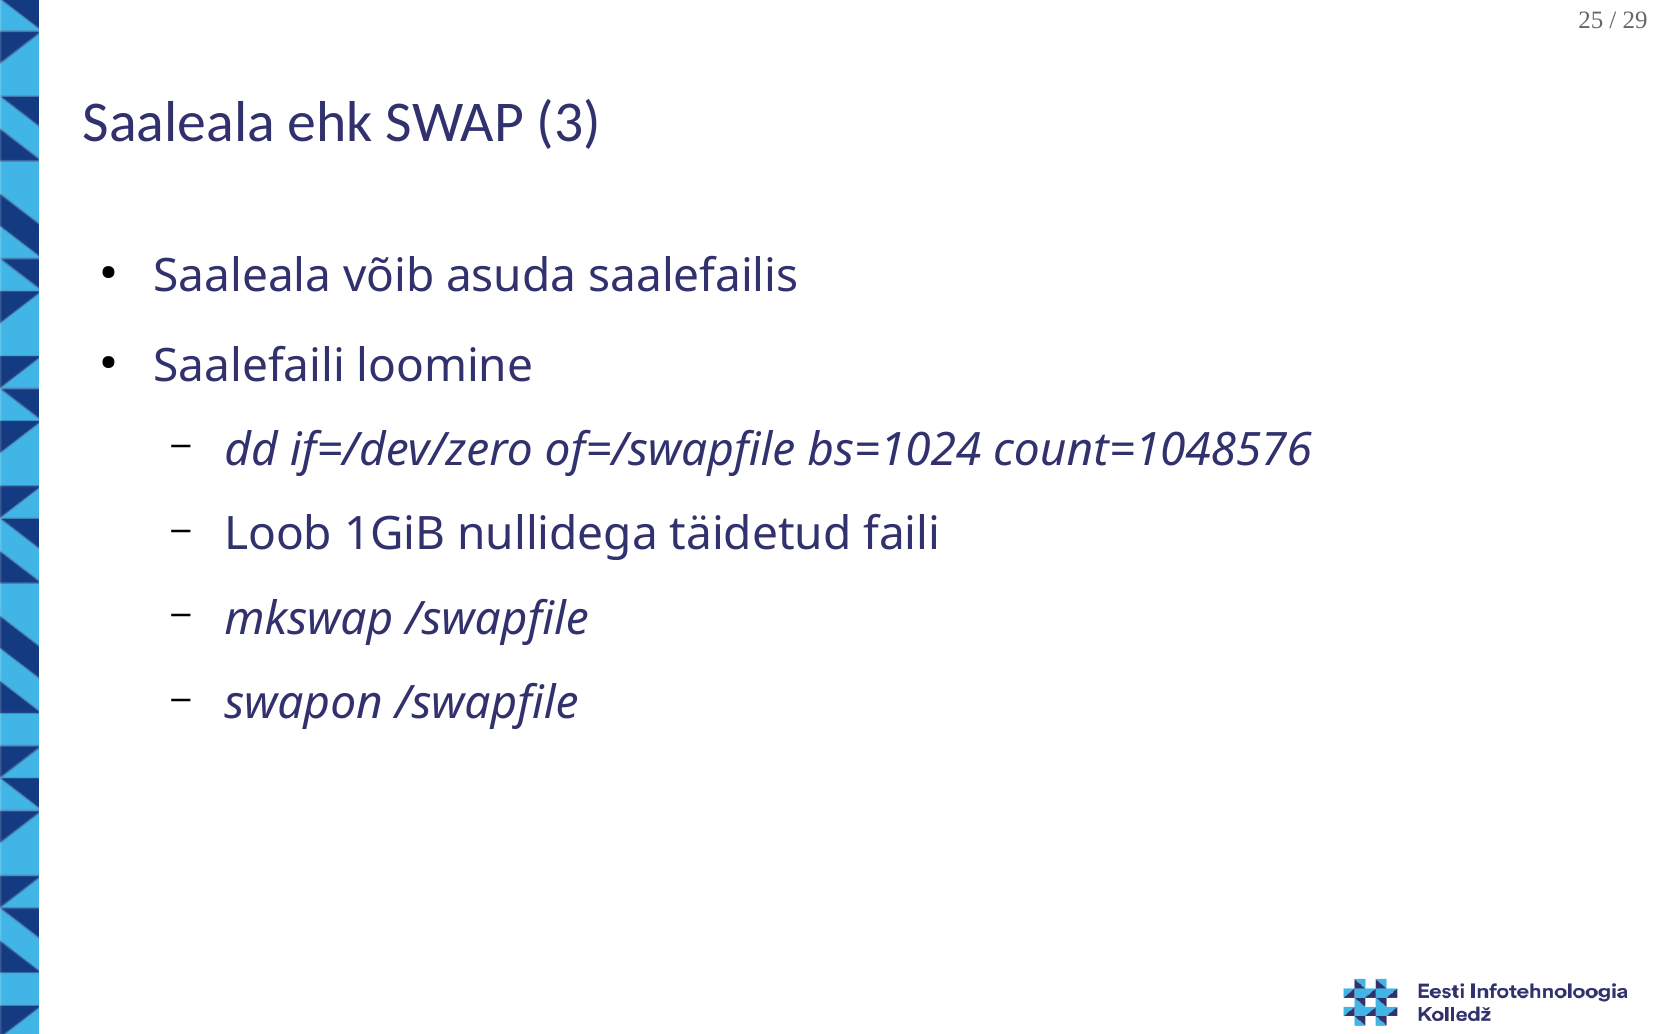

# Saaleala ehk SWAP (3)
Saaleala võib asuda saalefailis
Saalefaili loomine
dd if=/dev/zero of=/swapfile bs=1024 count=1048576
Loob 1GiB nullidega täidetud faili
mkswap /swapfile
swapon /swapfile